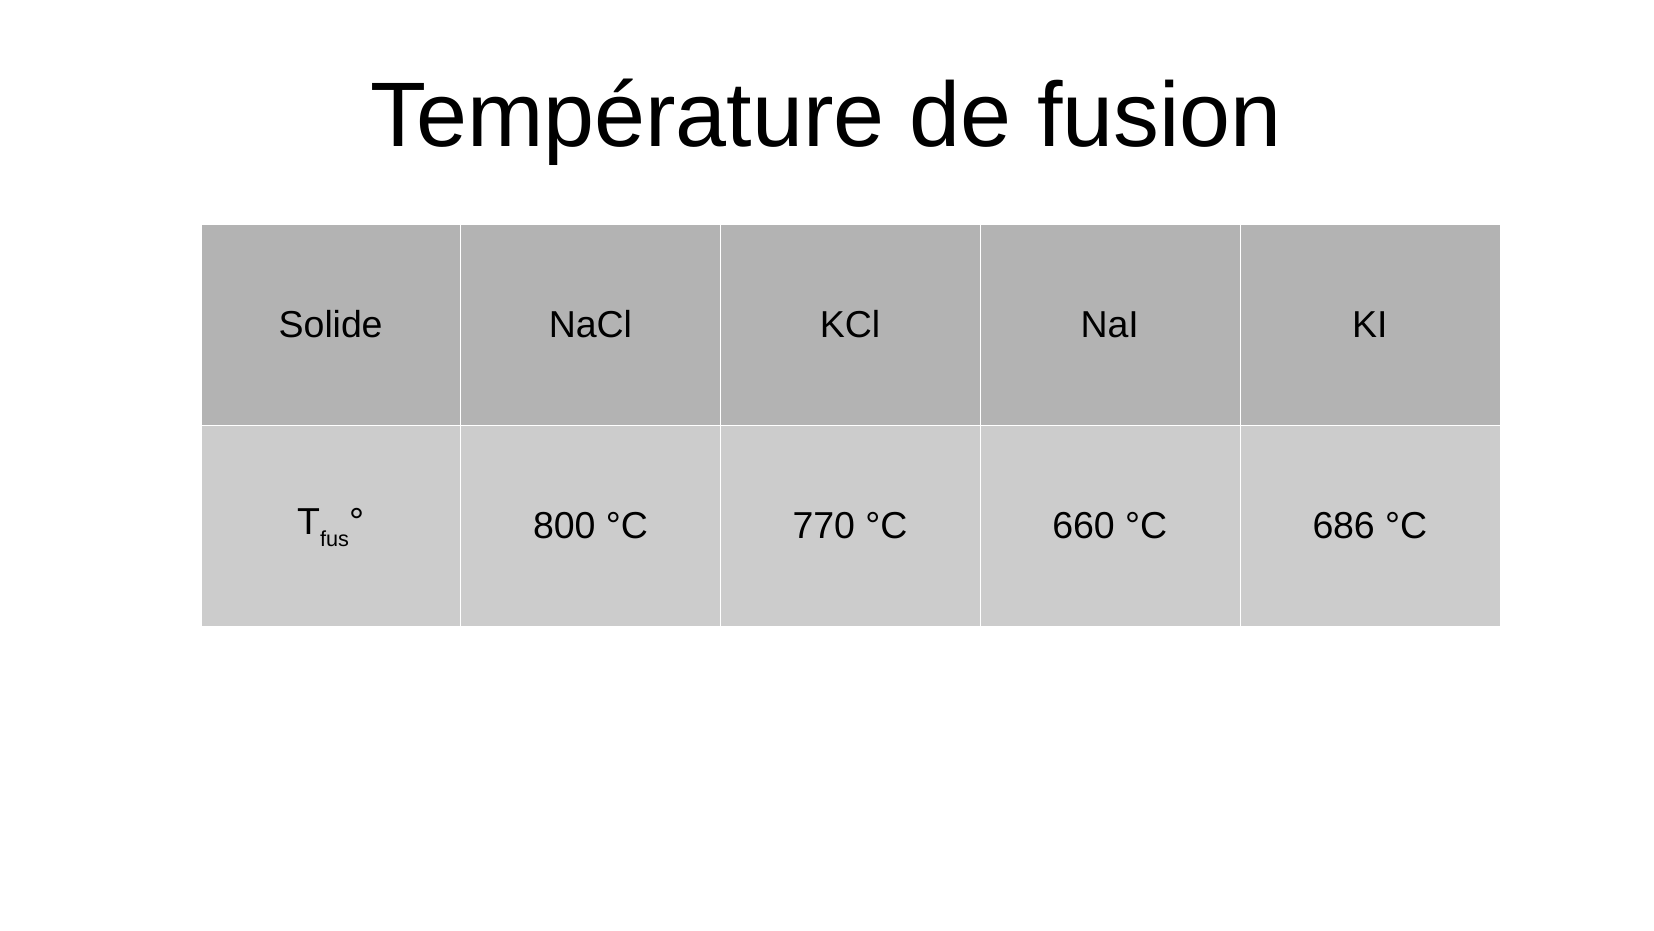

# Température de fusion
| Solide | NaCl | KCl | NaI | KI |
| --- | --- | --- | --- | --- |
| Tfus° | 800 °C | 770 °C | 660 °C | 686 °C |